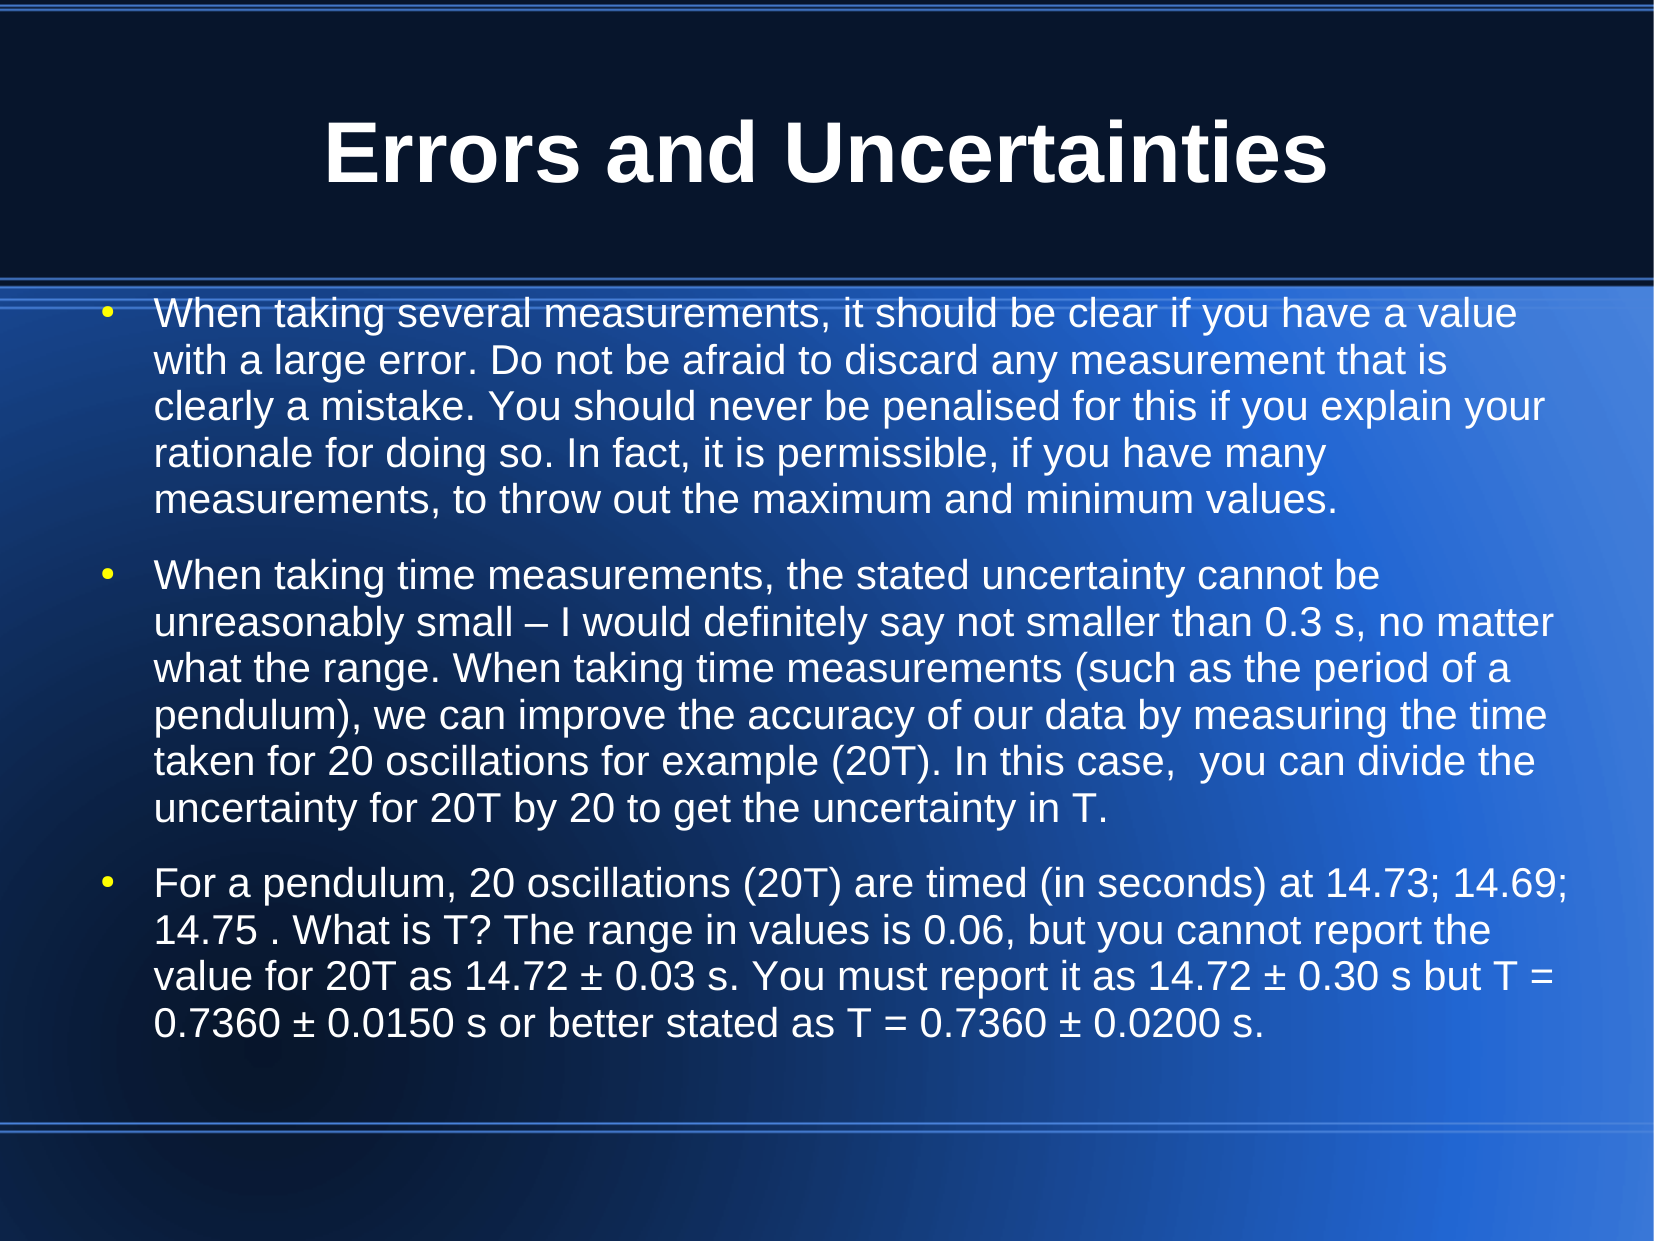

# Errors and Uncertainties
When taking several measurements, it should be clear if you have a value with a large error. Do not be afraid to discard any measurement that is clearly a mistake. You should never be penalised for this if you explain your rationale for doing so. In fact, it is permissible, if you have many measurements, to throw out the maximum and minimum values.
When taking time measurements, the stated uncertainty cannot be unreasonably small – I would definitely say not smaller than 0.3 s, no matter what the range. When taking time measurements (such as the period of a pendulum), we can improve the accuracy of our data by measuring the time taken for 20 oscillations for example (20T). In this case, you can divide the uncertainty for 20T by 20 to get the uncertainty in T.
For a pendulum, 20 oscillations (20T) are timed (in seconds) at 14.73; 14.69; 14.75 . What is T? The range in values is 0.06, but you cannot report the value for 20T as 14.72 ± 0.03 s. You must report it as 14.72 ± 0.30 s but T = 0.7360 ± 0.0150 s or better stated as T = 0.7360 ± 0.0200 s.